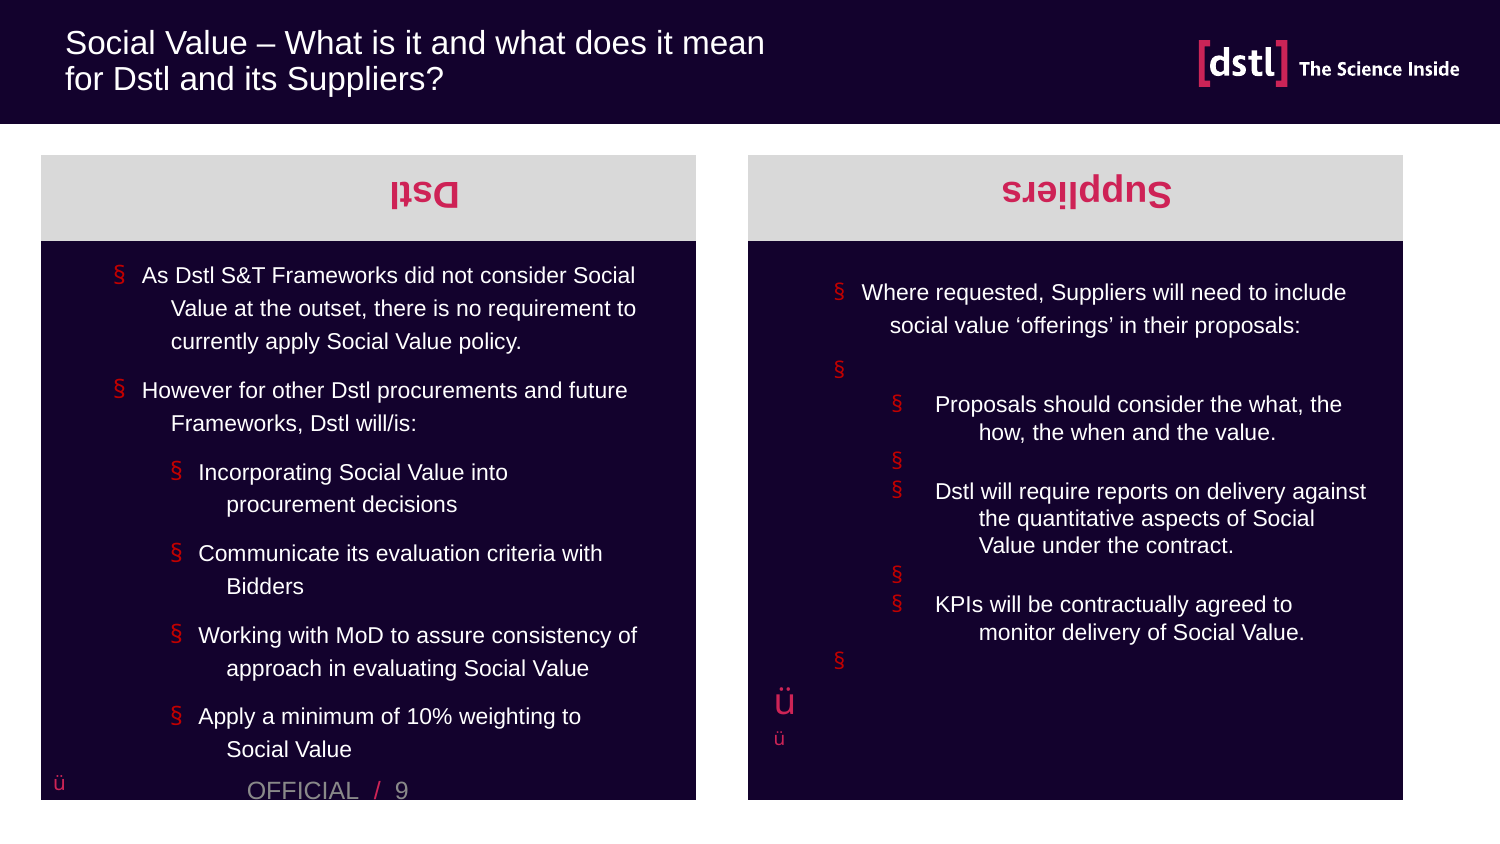

# Social Value – What is it and what does it mean for Dstl and its Suppliers?
Dstl
Suppliers
Where requested, Suppliers will need to include social value ‘offerings’ in their proposals:
Proposals should consider the what, the how, the when and the value.
Dstl will require reports on delivery against the quantitative aspects of Social Value under the contract.
KPIs will be contractually agreed to monitor delivery of Social Value.
As Dstl S&T Frameworks did not consider Social Value at the outset, there is no requirement to currently apply Social Value policy.
However for other Dstl procurements and future Frameworks, Dstl will/is:
Incorporating Social Value into procurement decisions
Communicate its evaluation criteria with Bidders
Working with MoD to assure consistency of approach in evaluating Social Value
Apply a minimum of 10% weighting to Social Value
OFFICIAL /